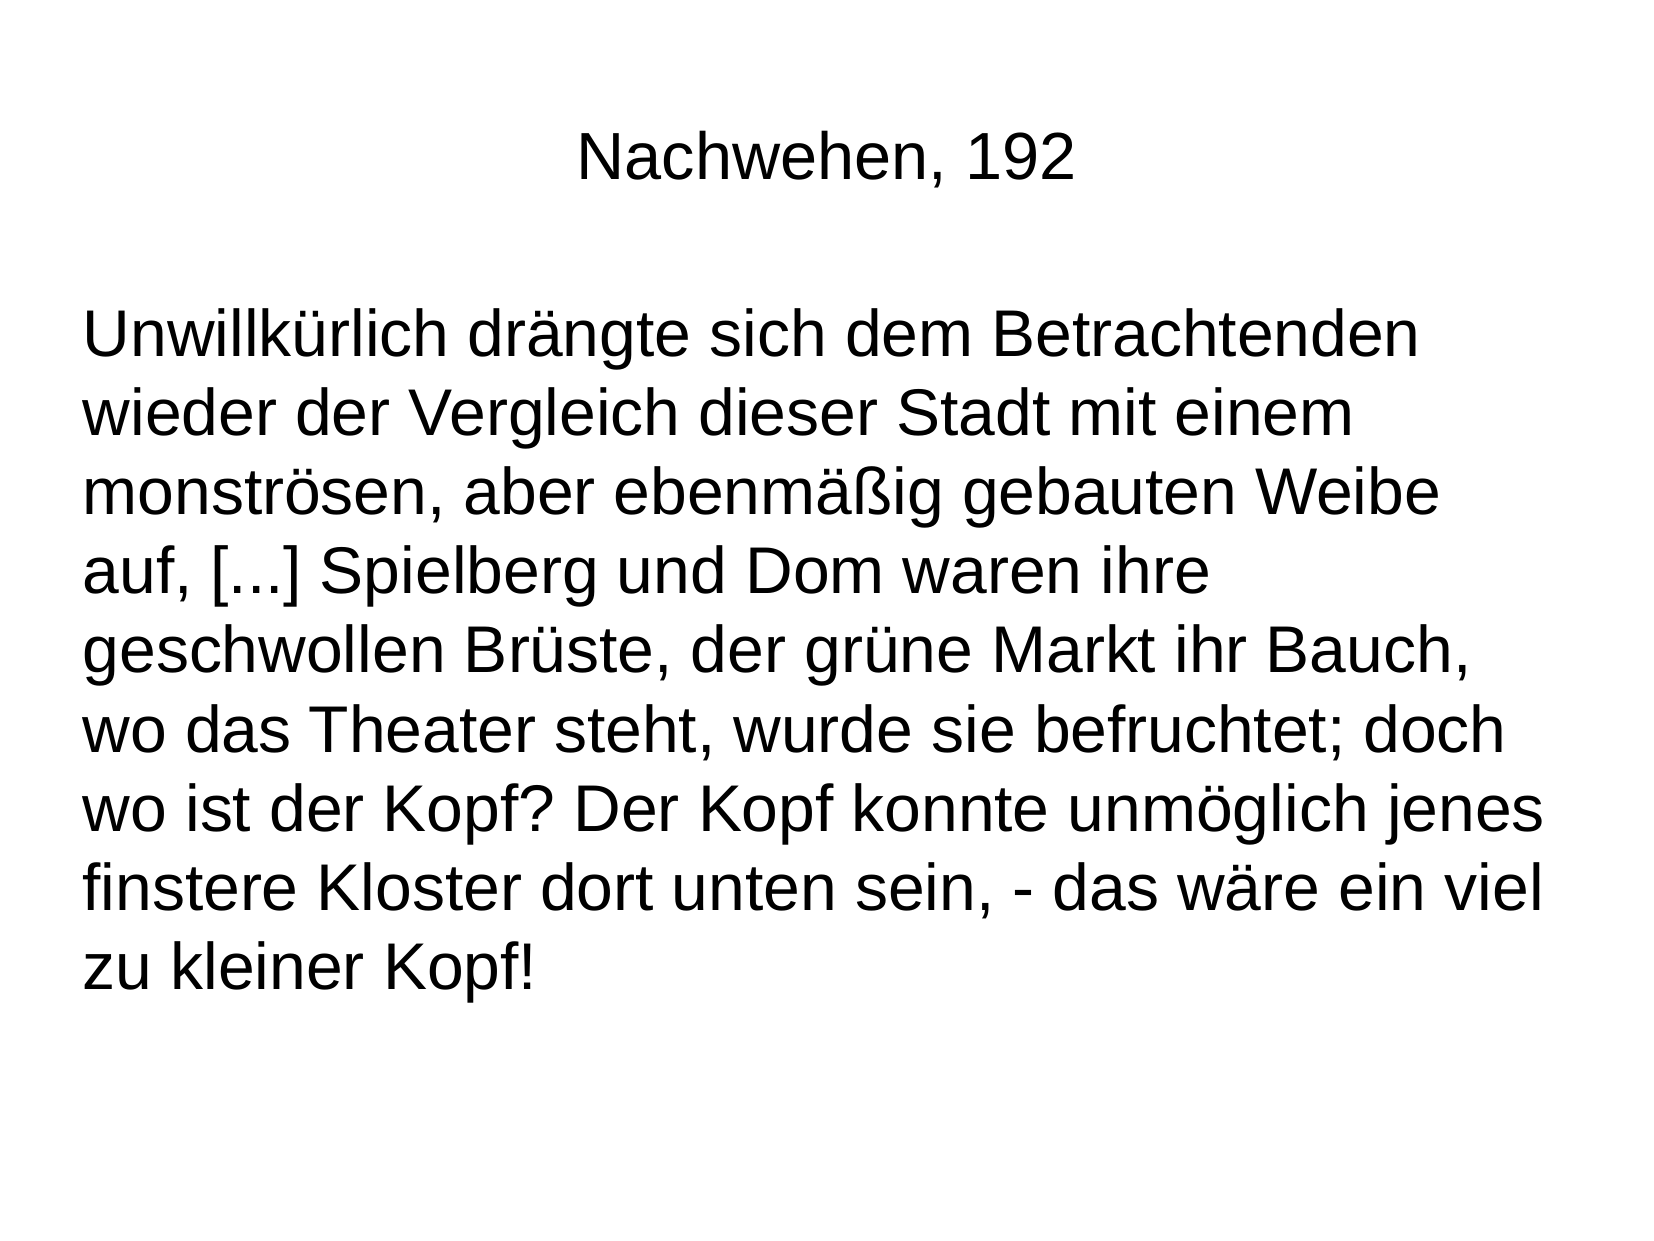

# Nachwehen, 192
Unwillkürlich drängte sich dem Betrachtenden wieder der Vergleich dieser Stadt mit einem monströsen, aber ebenmäßig gebauten Weibe auf, [...] Spielberg und Dom waren ihre geschwollen Brüste, der grüne Markt ihr Bauch, wo das Theater steht, wurde sie befruchtet; doch wo ist der Kopf? Der Kopf konnte unmöglich jenes finstere Kloster dort unten sein, - das wäre ein viel zu kleiner Kopf!